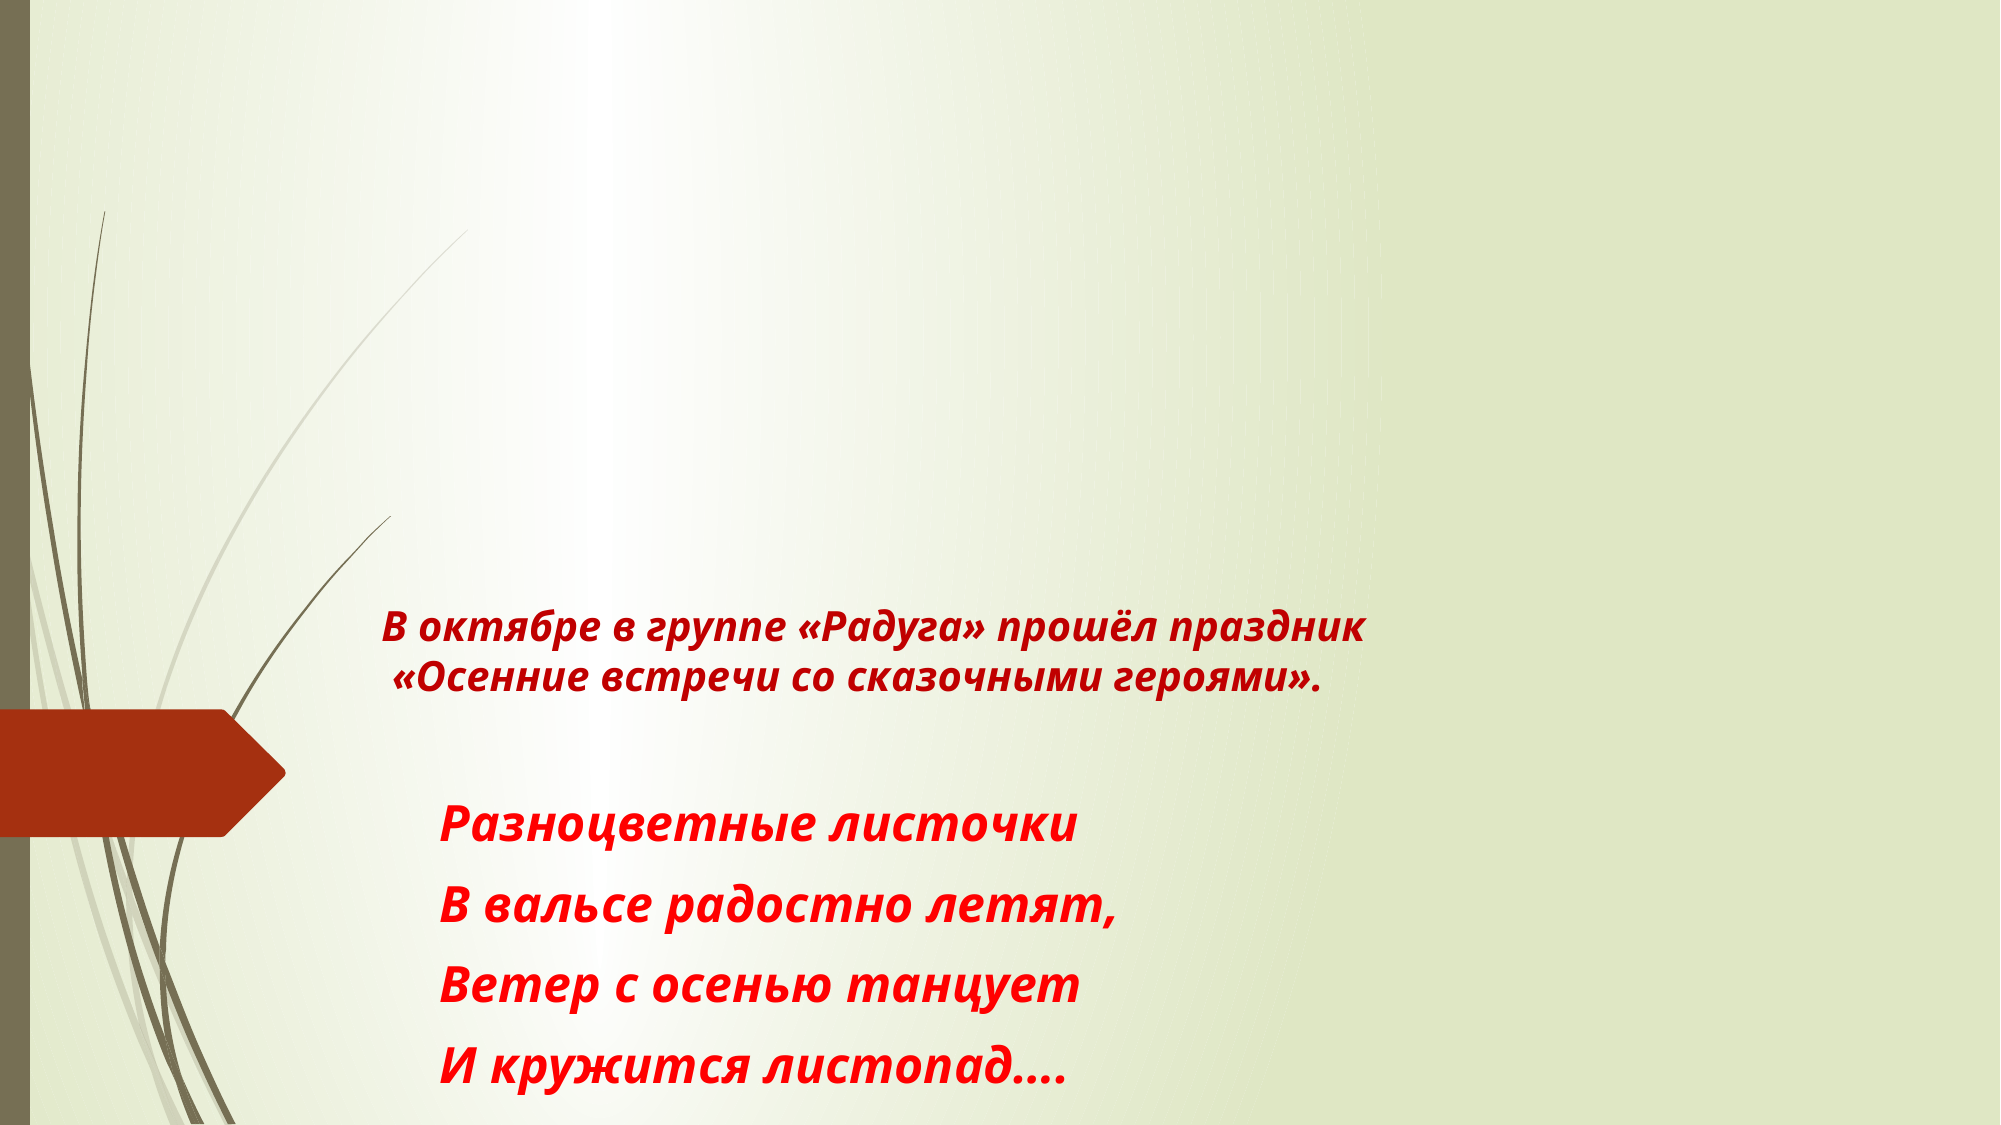

# В октябре в группе «Радуга» прошёл праздник «Осенние встречи со сказочными героями».
Разноцветные листочки
В вальсе радостно летят,
Ветер с осенью танцует
И кружится листопад….